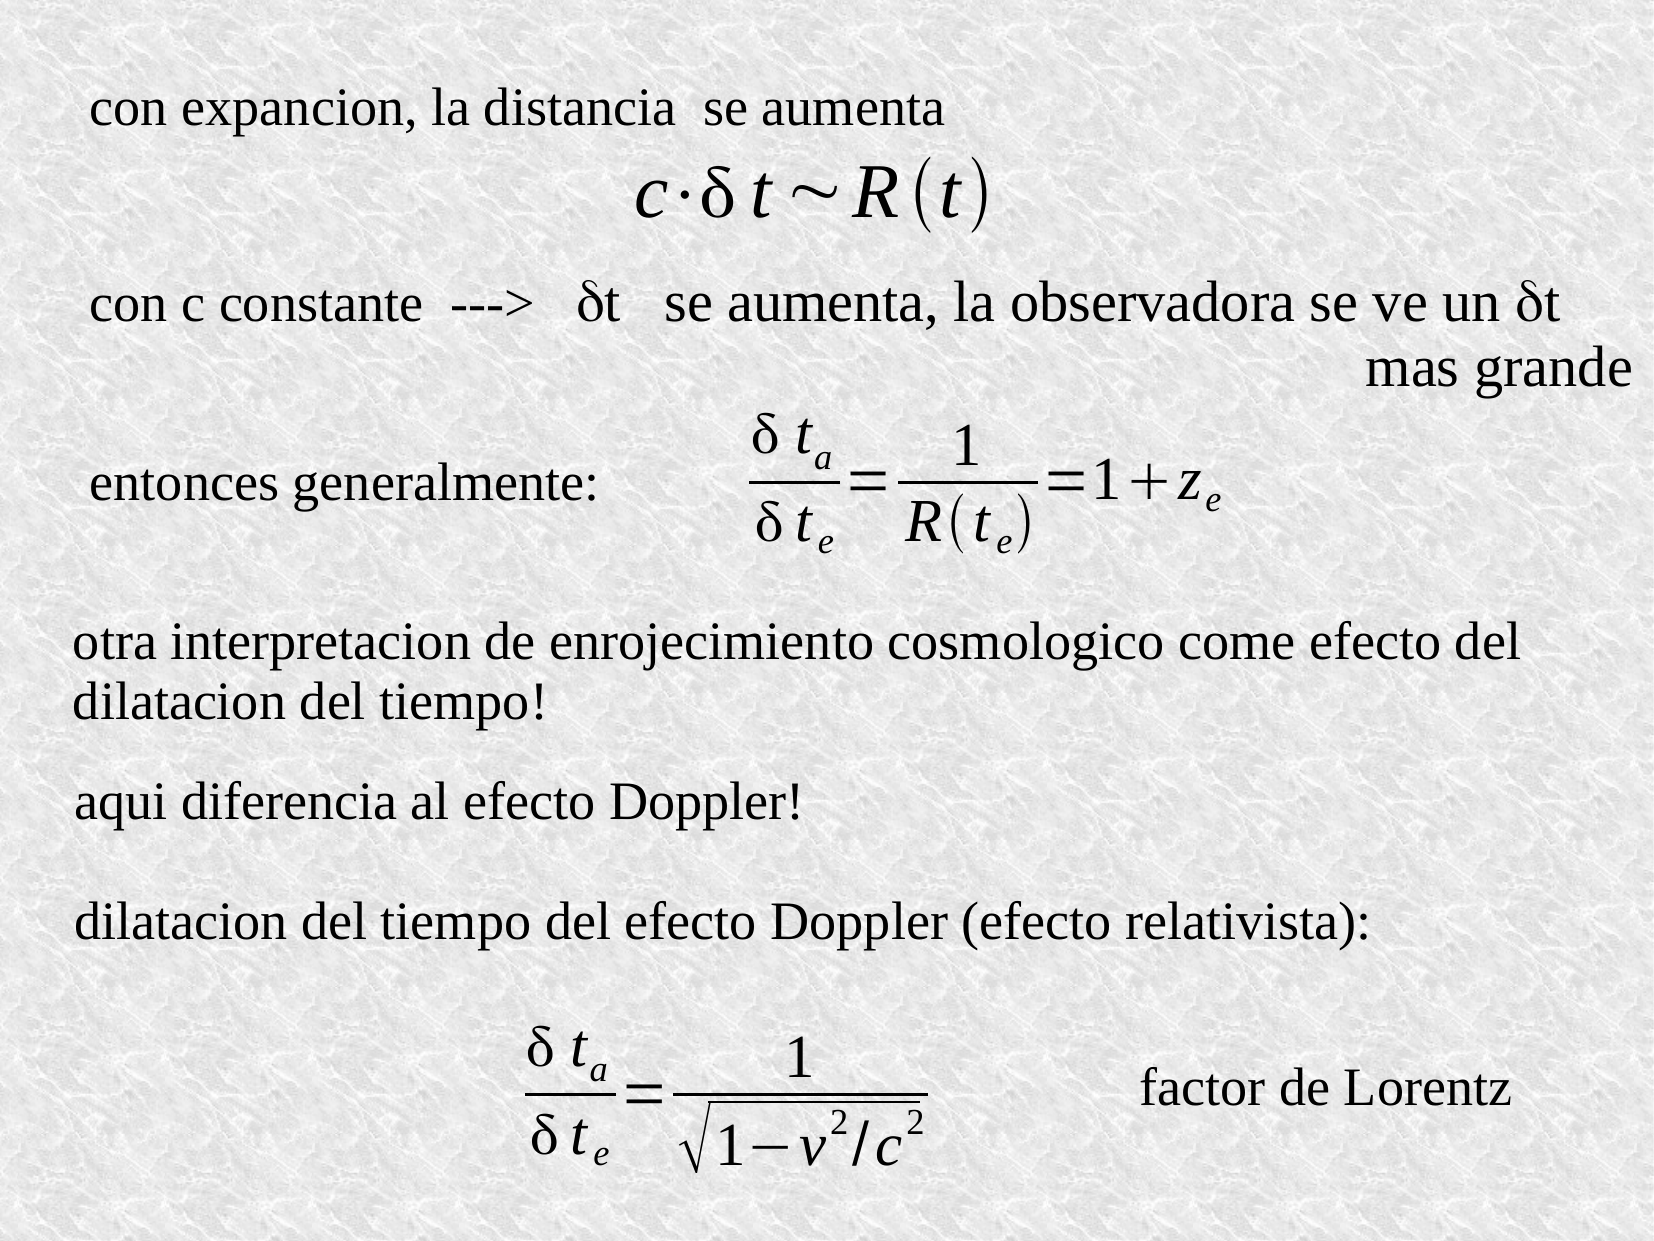

con expancion, la distancia se aumenta
con c constante ---> t se aumenta, la observadora se ve un t
 mas grande
entonces generalmente:
otra interpretacion de enrojecimiento cosmologico come efecto del
dilatacion del tiempo!
aqui diferencia al efecto Doppler!
dilatacion del tiempo del efecto Doppler (efecto relativista):
factor de Lorentz